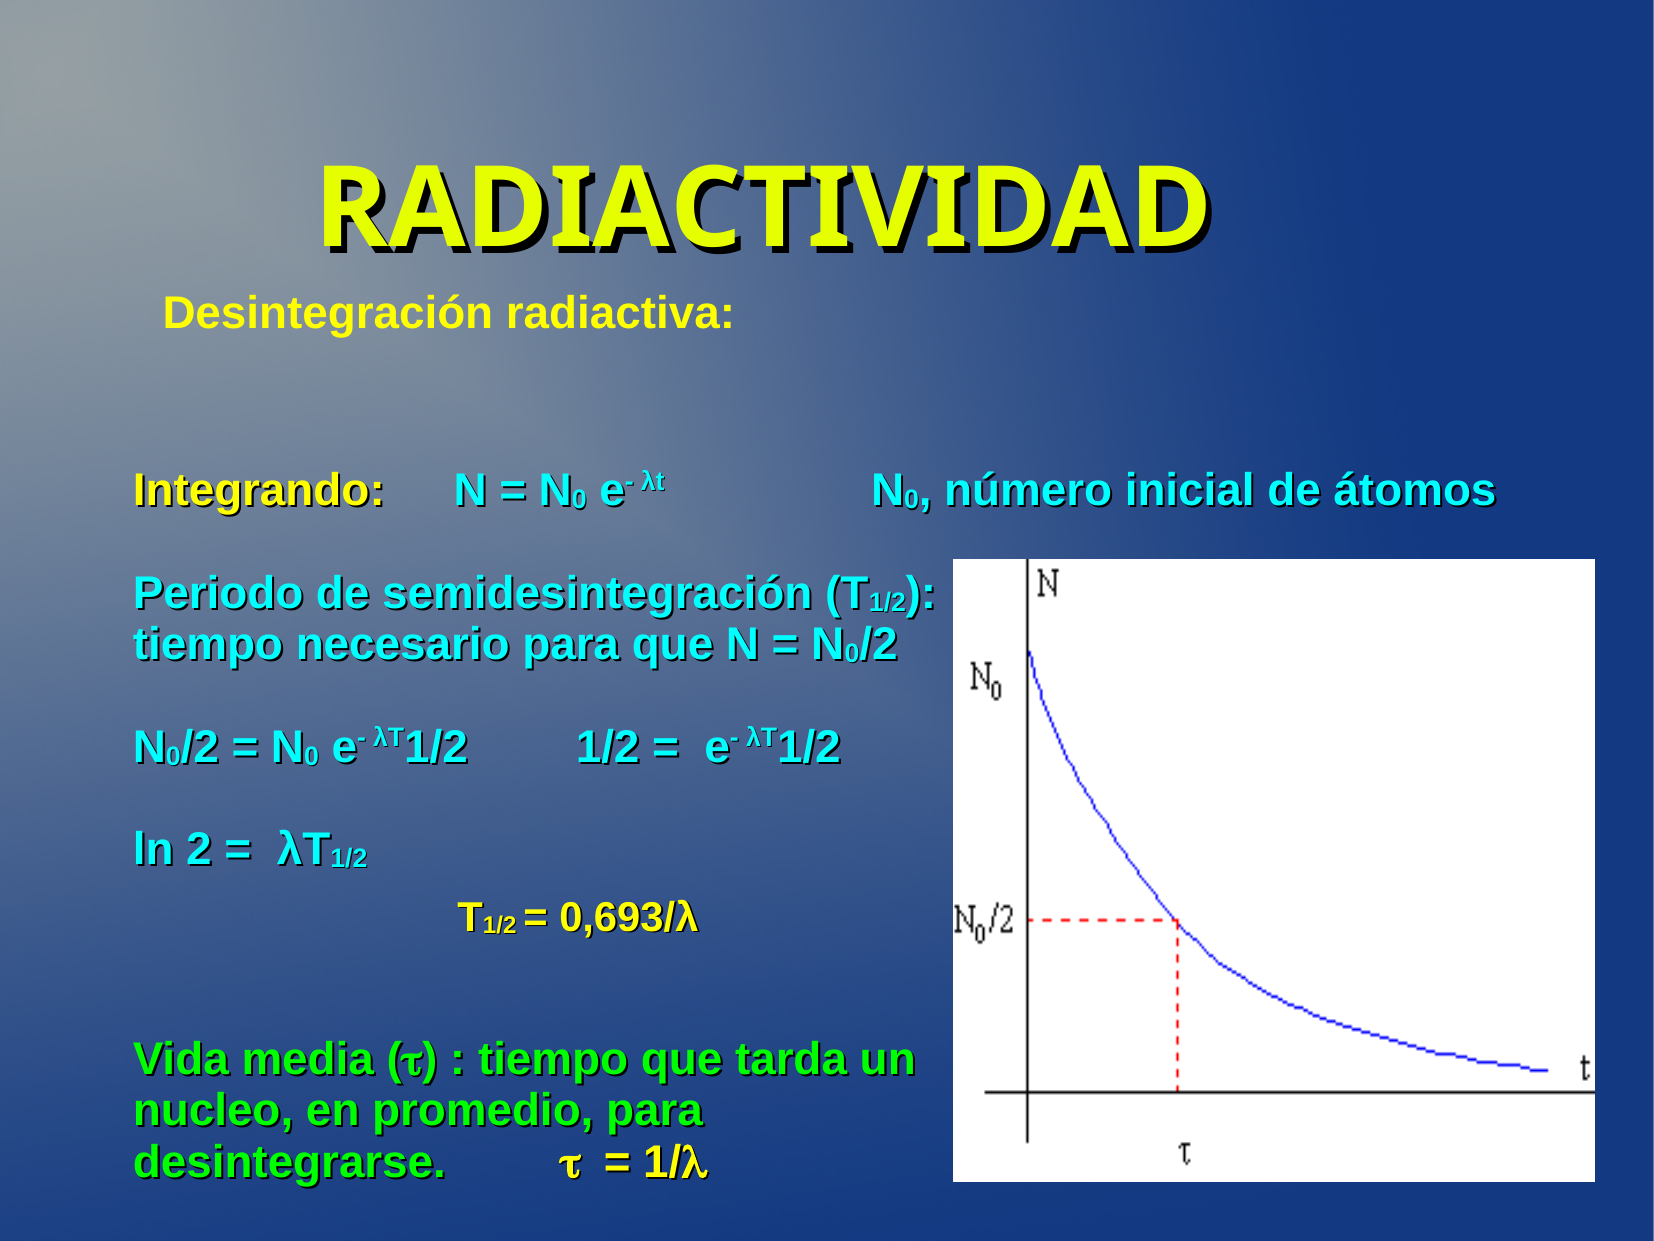

# RADIACTIVIDAD
Desintegración radiactiva:
Integrando: 	 N = N0 e- λt 			N0, número inicial de átomos
Periodo de semidesintegración (T1/2):
tiempo necesario para que N = N0/2
N0/2 = N0 e- λT1/2		1/2 = e- λT1/2
ln 2 = λT1/2
T1/2 = 0,693/λ
Vida media () : tiempo que tarda un nucleo, en promedio, para desintegrarse.  = 1/